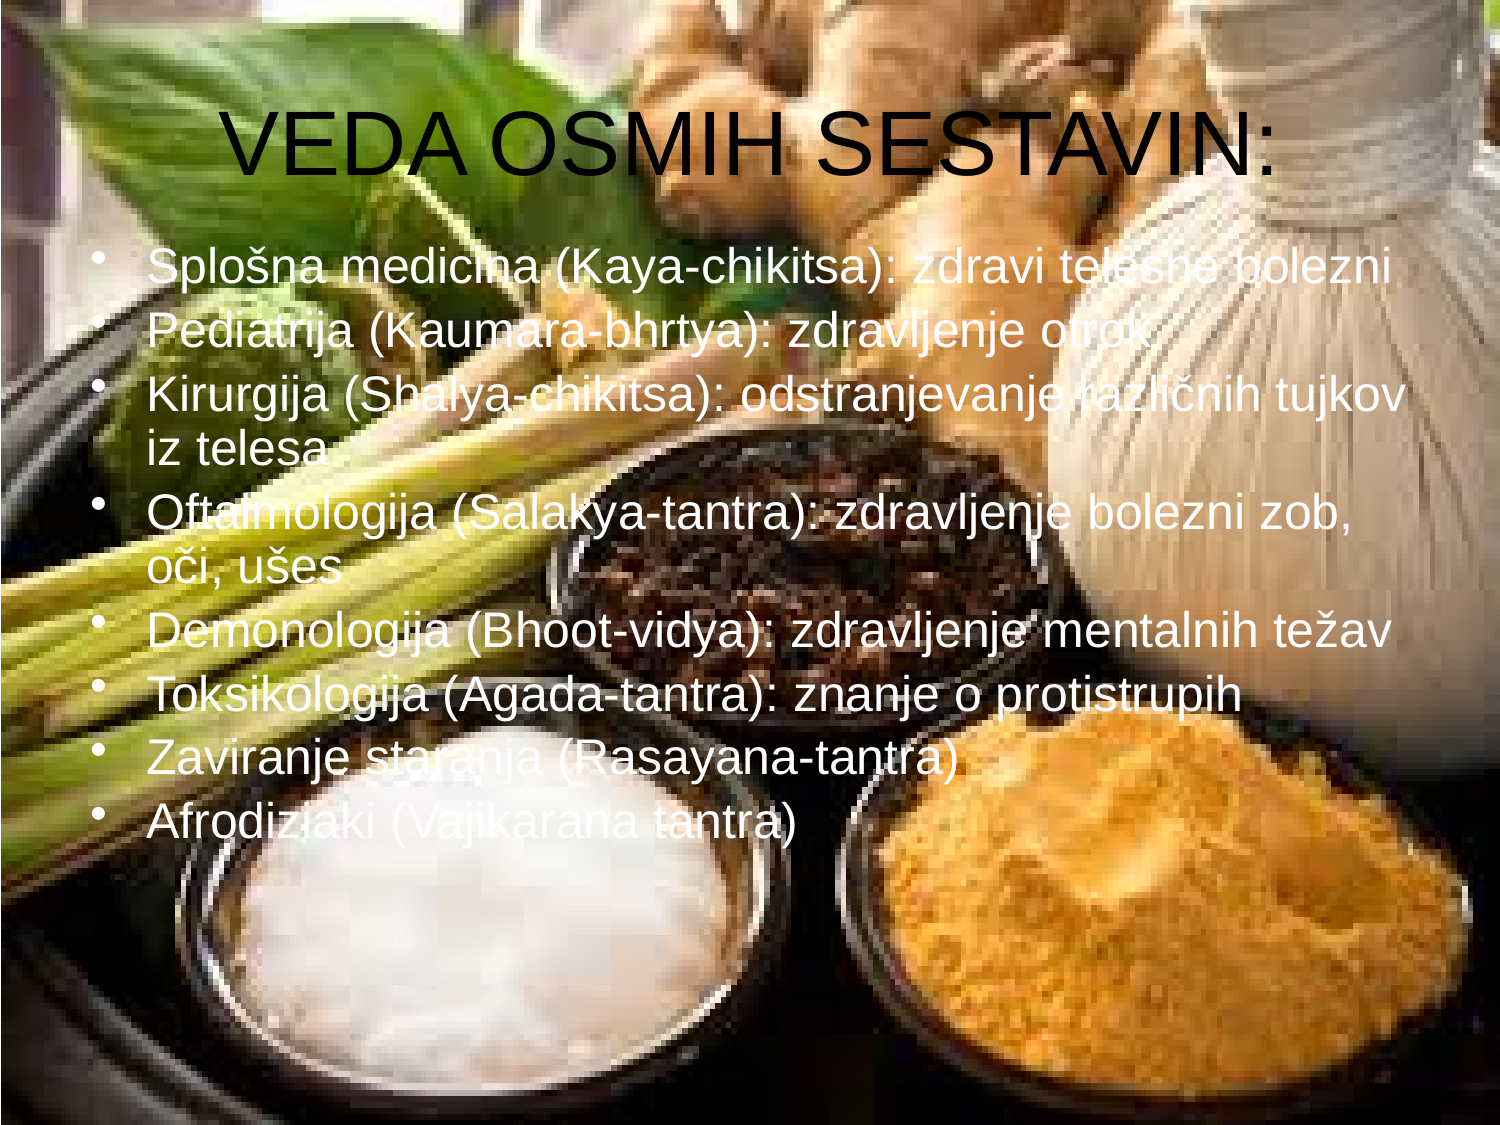

# VEDA OSMIH SESTAVIN:
Splošna medicina (Kaya-chikitsa): zdravi telesne bolezni
Pediatrija (Kaumara-bhrtya): zdravljenje otrok
Kirurgija (Shalya-chikitsa): odstranjevanje različnih tujkov iz telesa
Oftalmologija (Salakya-tantra): zdravljenje bolezni zob, oči, ušes
Demonologija (Bhoot-vidya): zdravljenje mentalnih težav
Toksikologija (Agada-tantra): znanje o protistrupih
Zaviranje staranja (Rasayana-tantra)
Afrodiziaki (Vajikarana tantra)